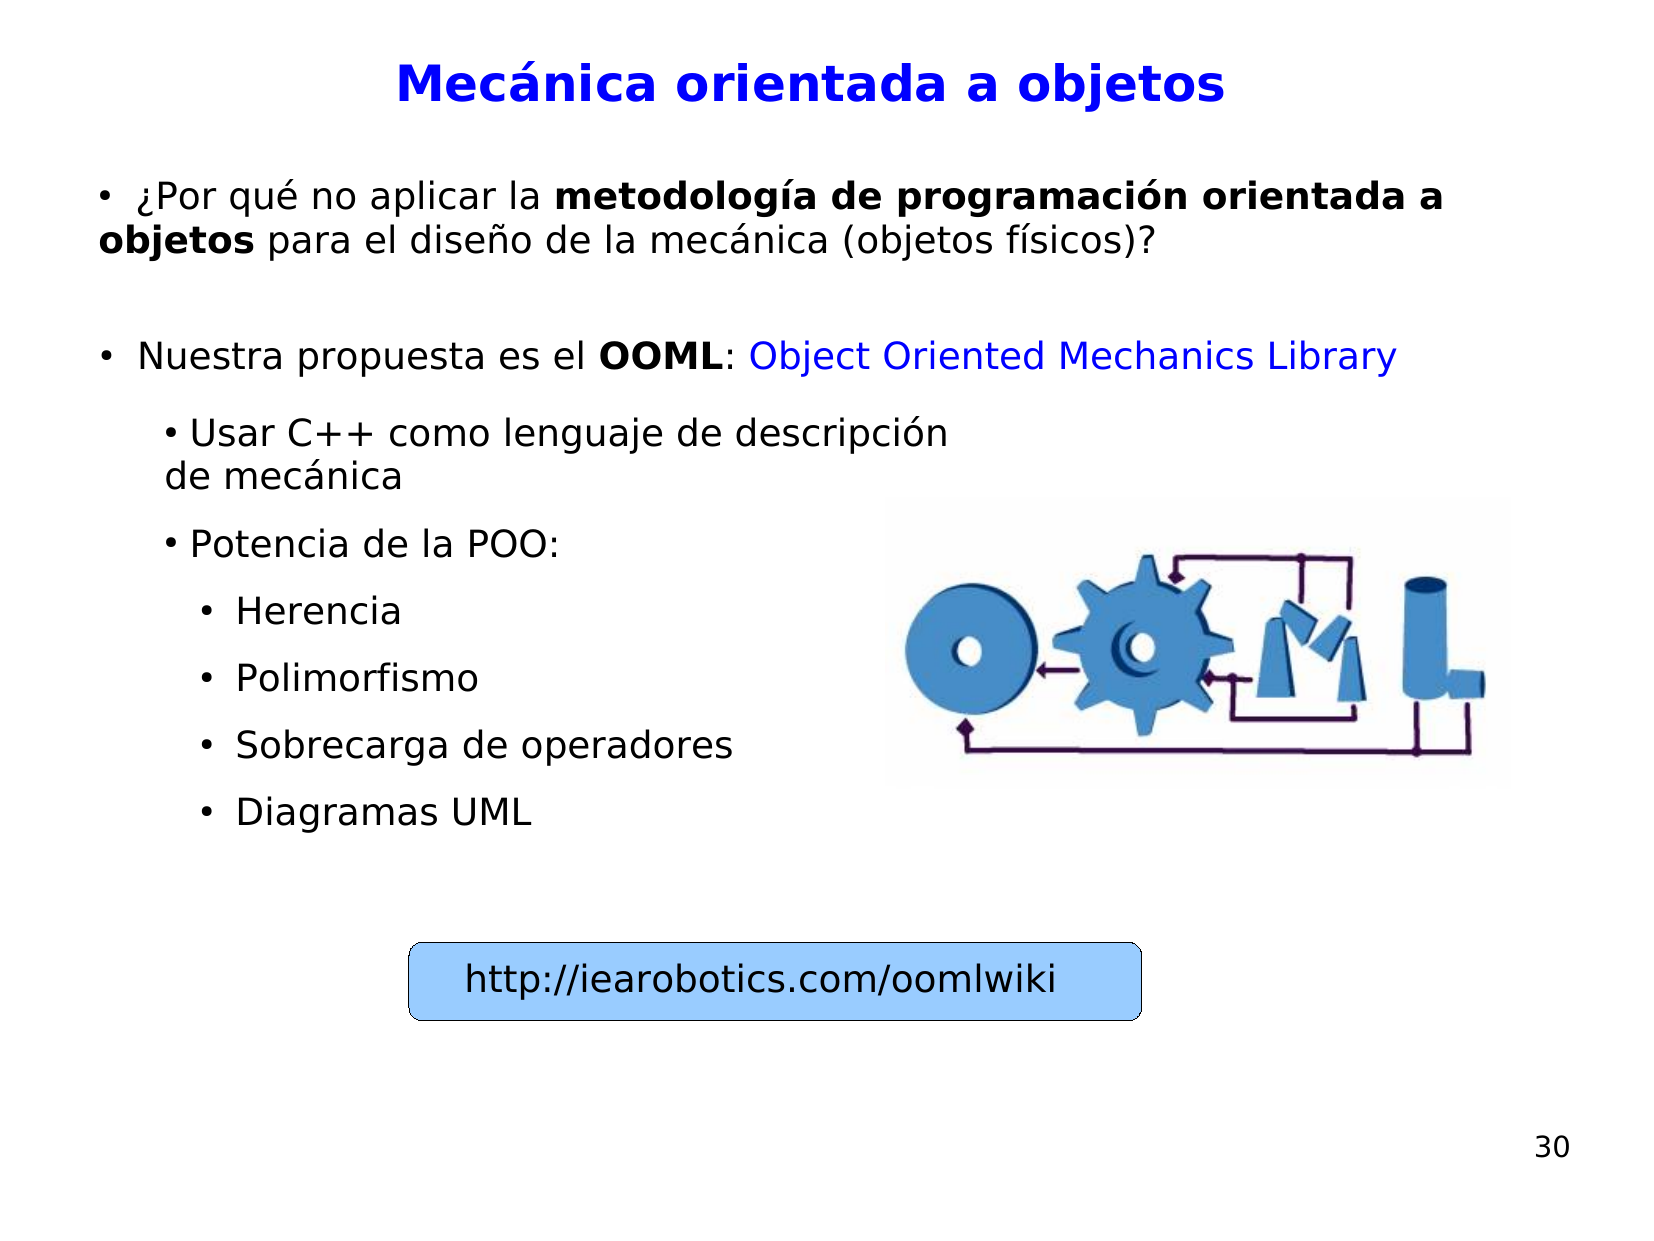

Mecánica orientada a objetos
 ¿Por qué no aplicar la metodología de programación orientada a objetos para el diseño de la mecánica (objetos físicos)?
 Nuestra propuesta es el OOML: Object Oriented Mechanics Library
 Usar C++ como lenguaje de descripción de mecánica
 Potencia de la POO:
Herencia
Polimorfismo
Sobrecarga de operadores
Diagramas UML
http://iearobotics.com/oomlwiki
30